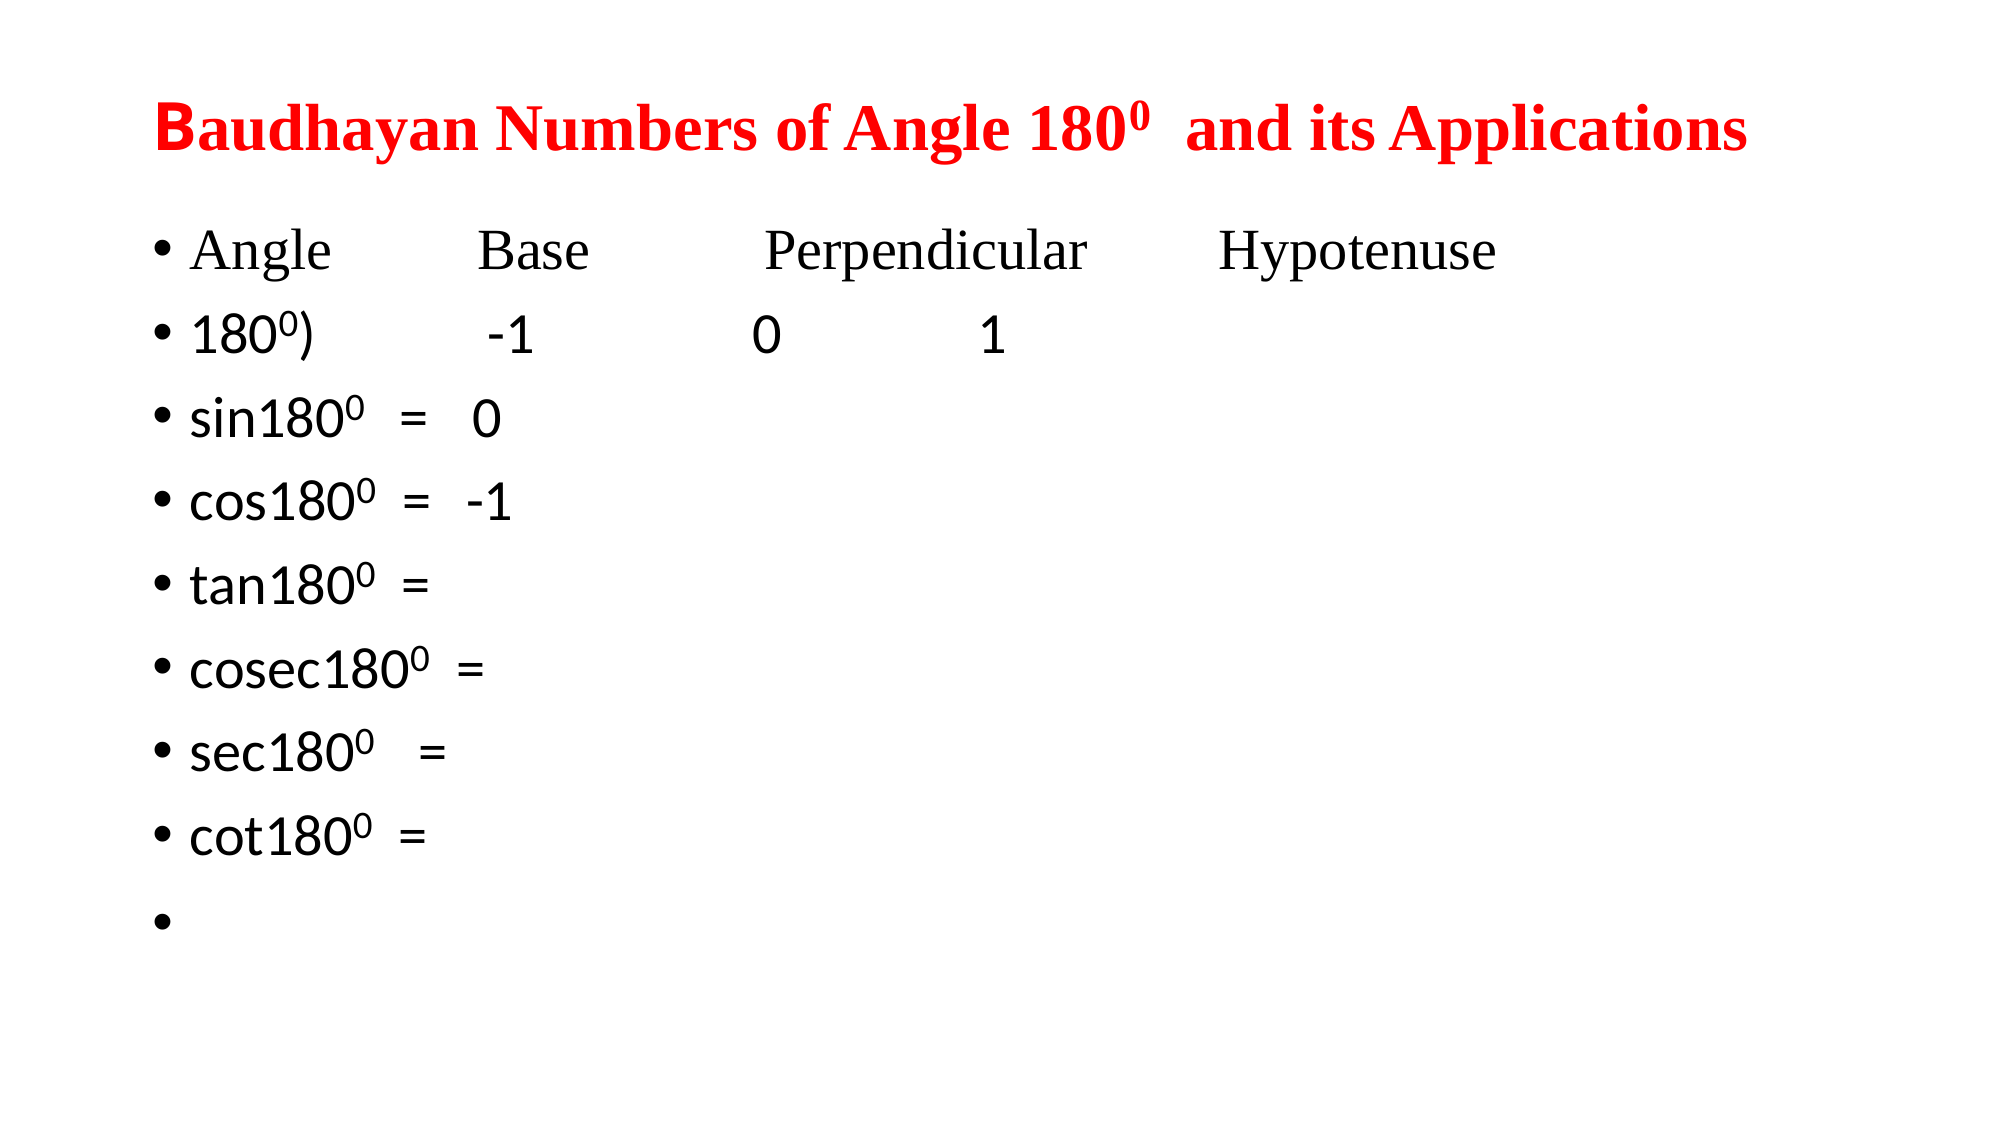

# Baudhayan Numbers of Angle 1800 and its Applications
Angle Base Perpendicular Hypotenuse
1800) -1		 	0			1
sin1800 = 0
cos1800 = -1
tan1800 =
cosec1800 =
sec1800 =
cot1800 =